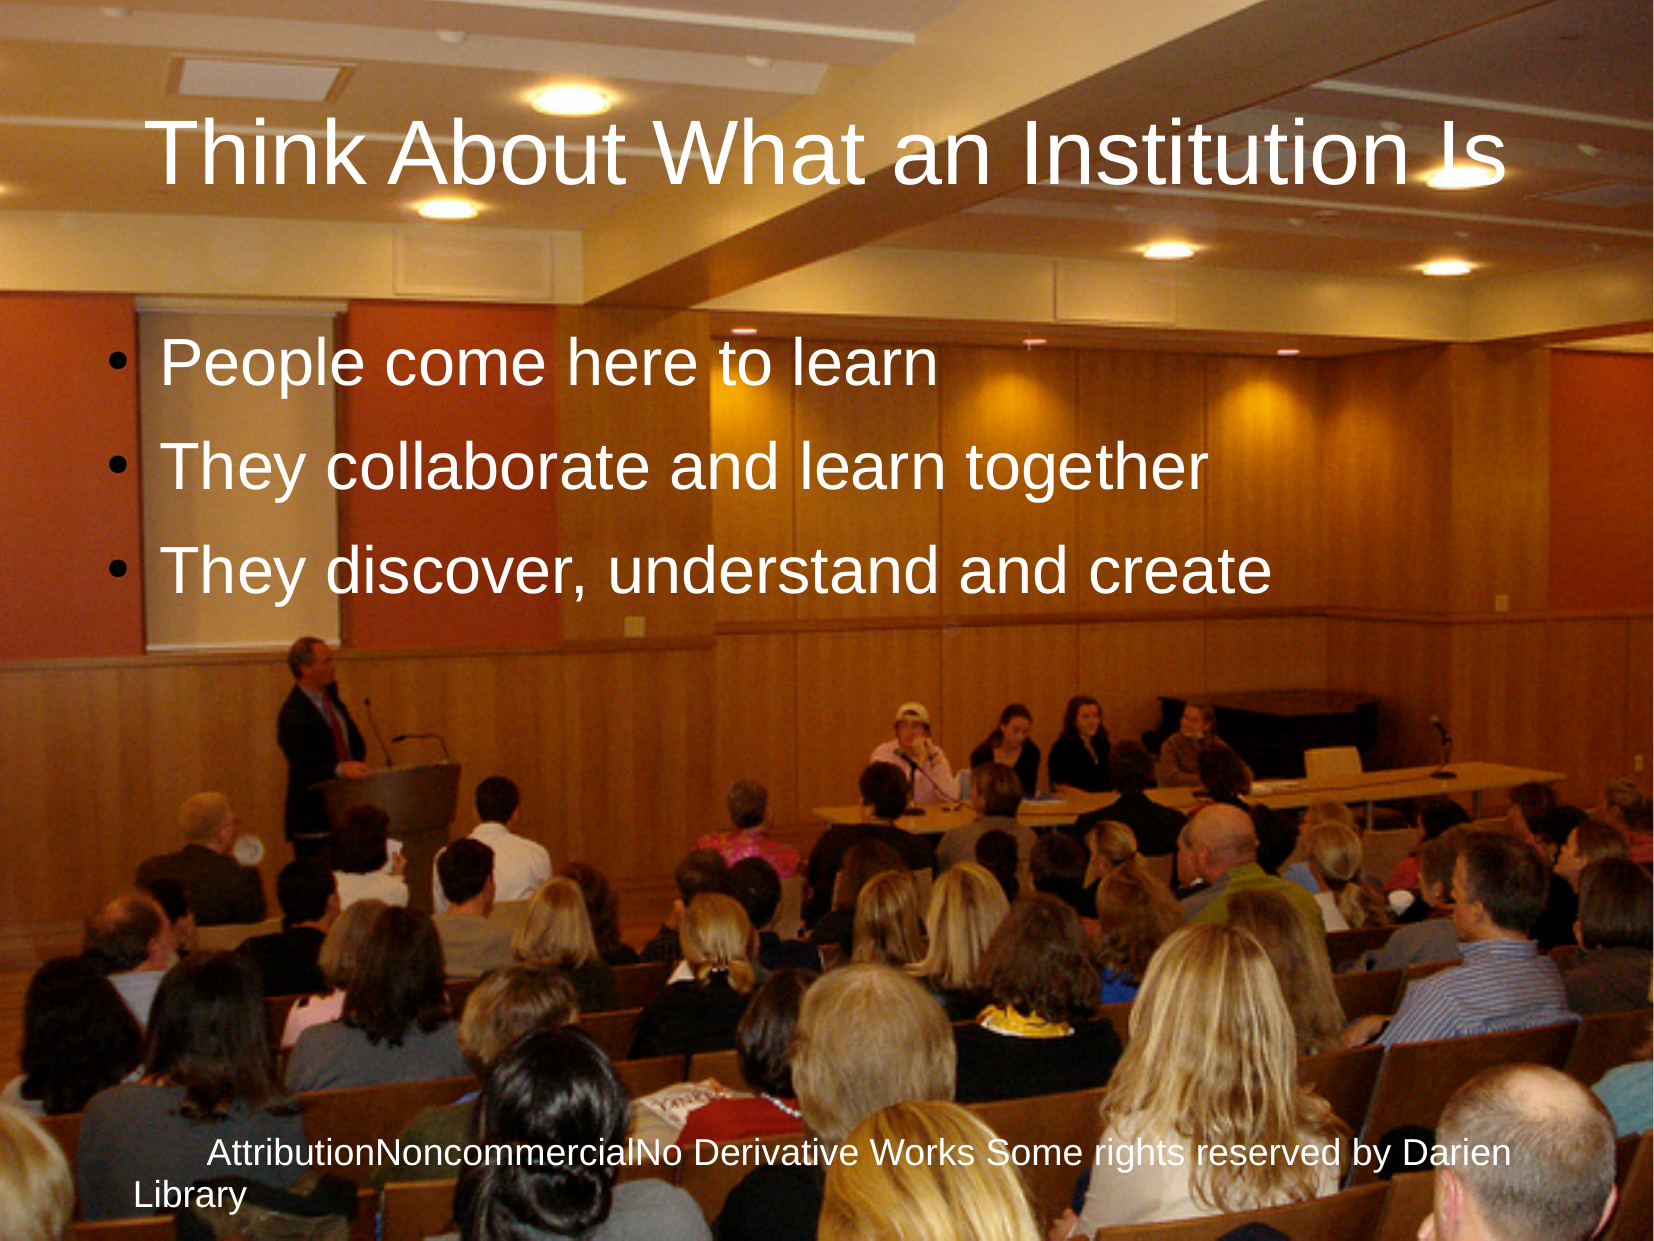

# Think About What an Institution Is
People come here to learn
They collaborate and learn together
They discover, understand and create
	AttributionNoncommercialNo Derivative Works Some rights reserved by Darien Library